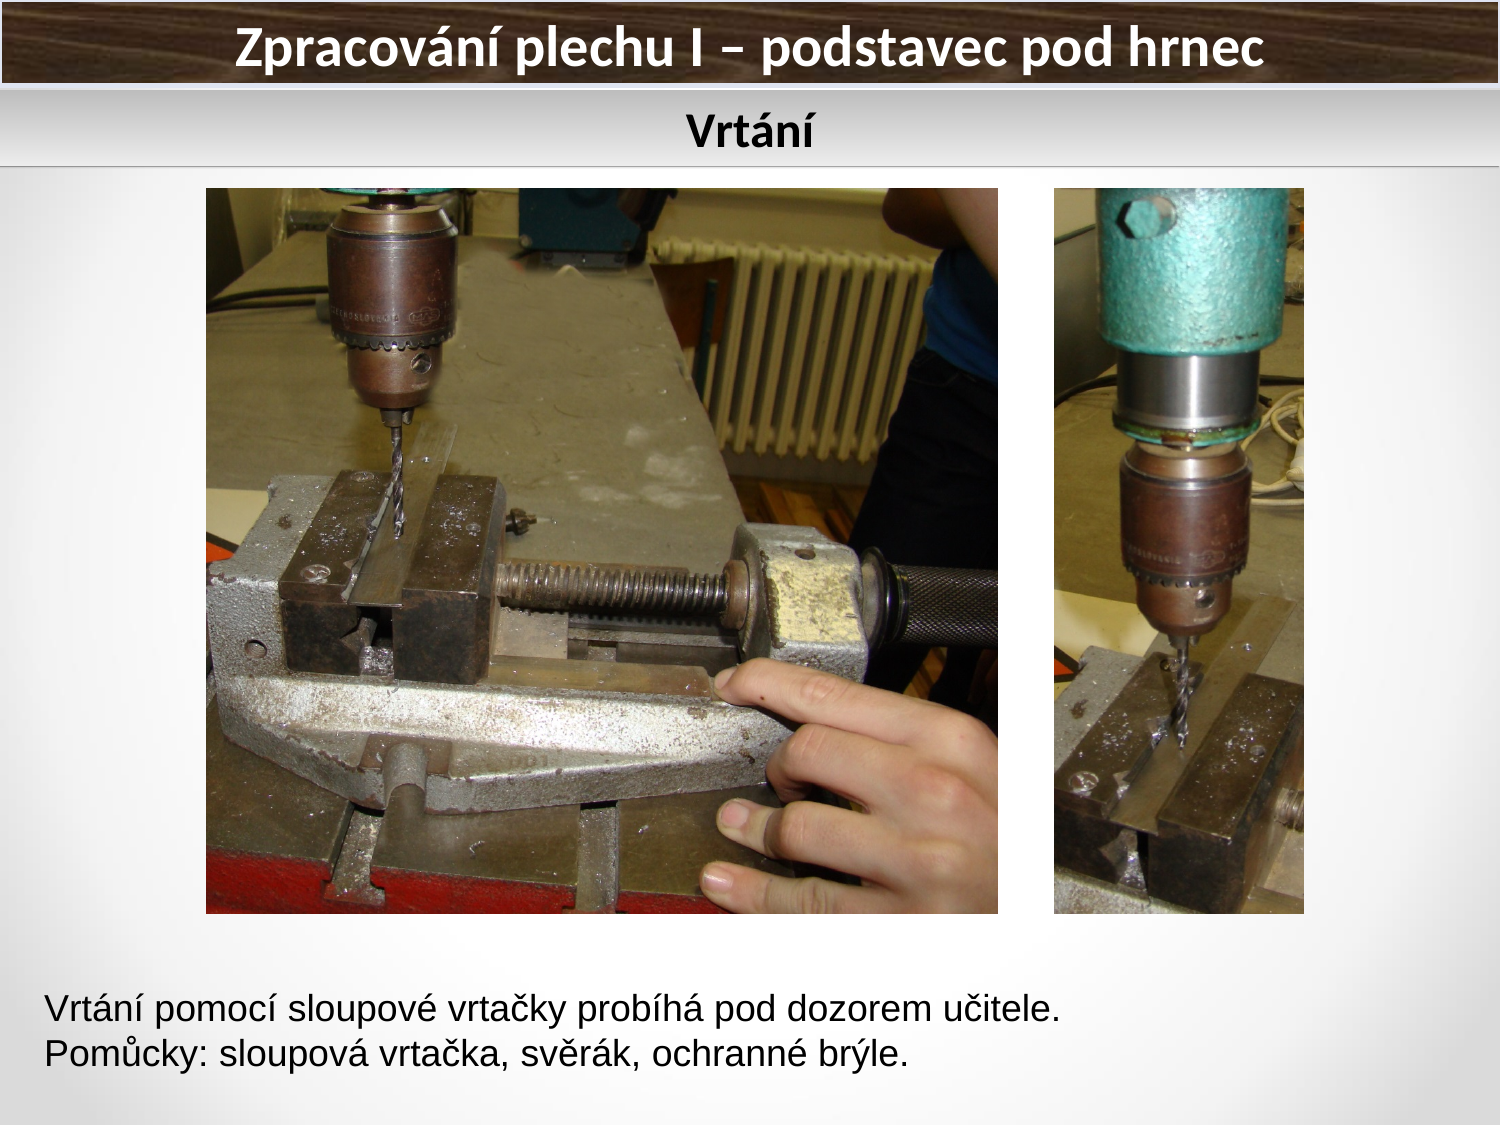

Zpracování plechu I – podstavec pod hrnec
Vrtání
Vrtání pomocí sloupové vrtačky probíhá pod dozorem učitele.
Pomůcky: sloupová vrtačka, svěrák, ochranné brýle.